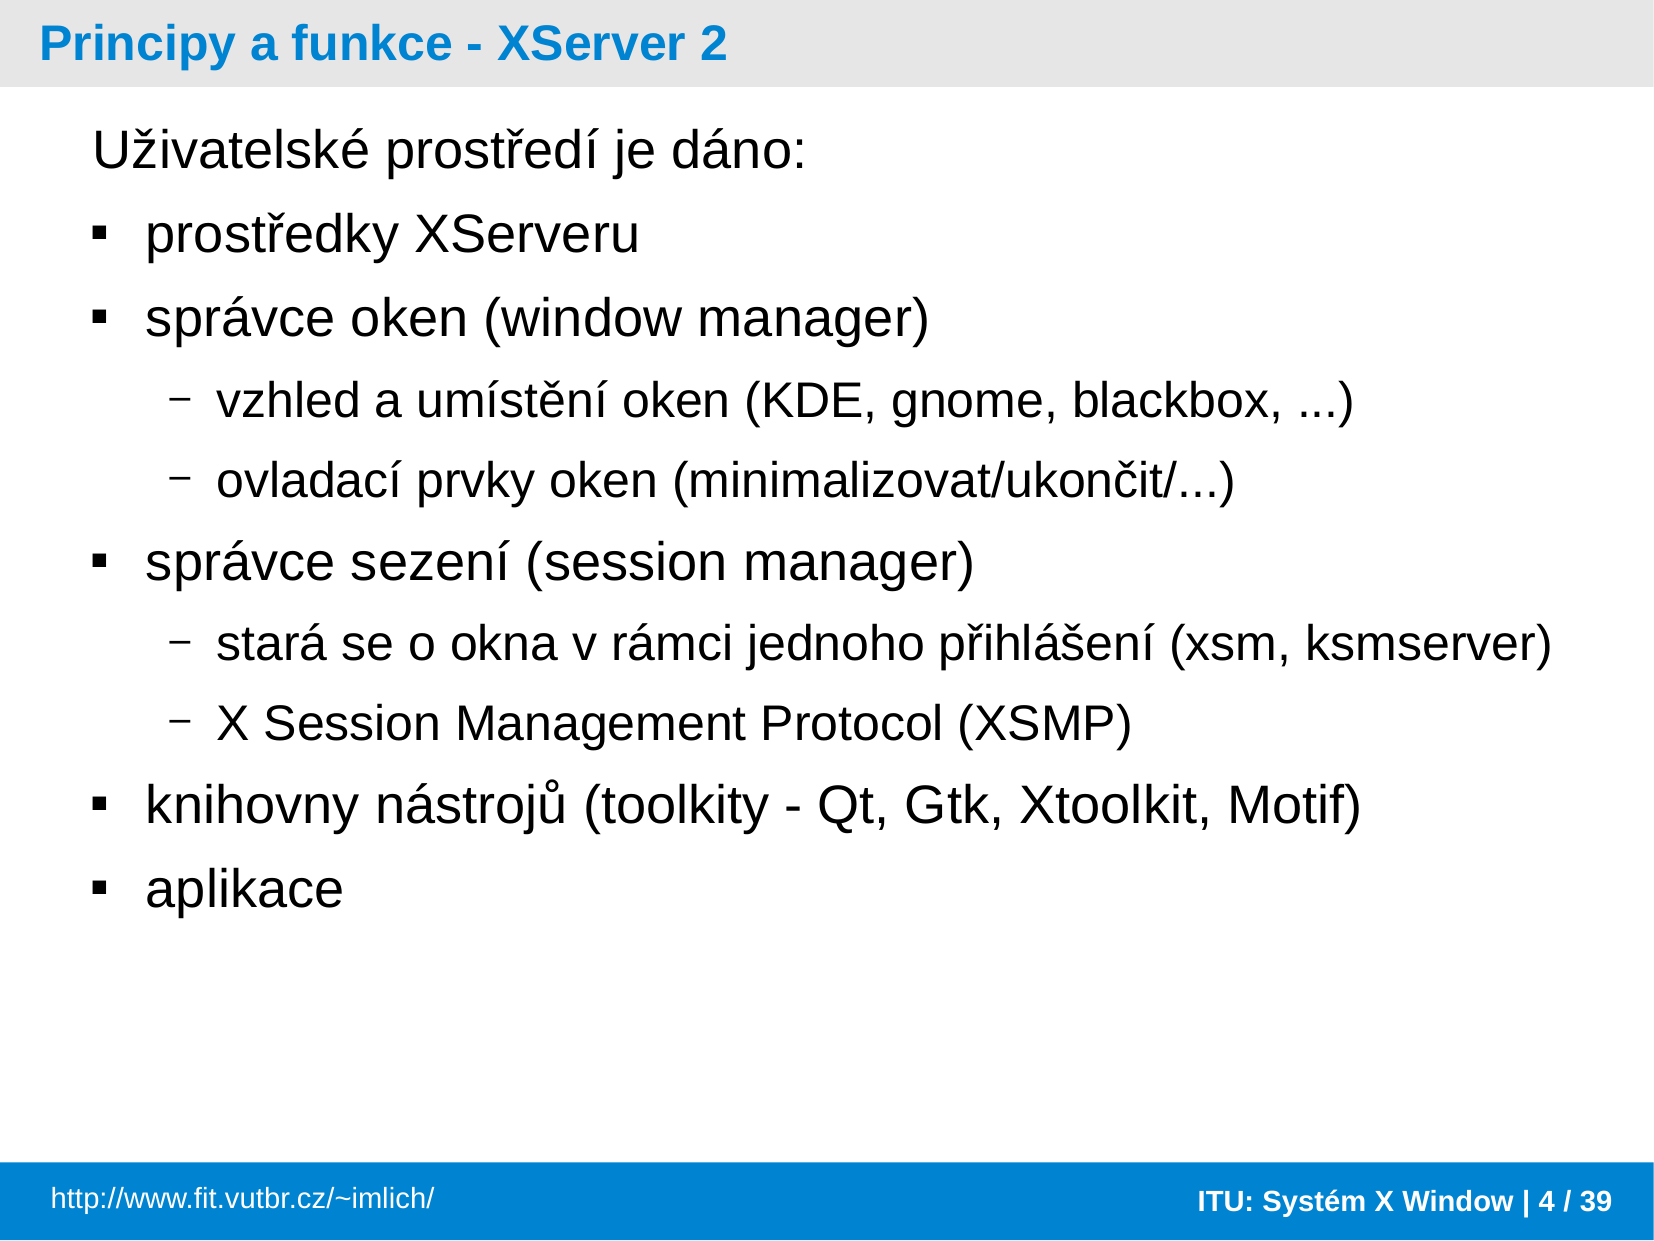

# Principy a funkce - XServer 2
Uživatelské prostředí je dáno:
prostředky XServeru
správce oken (window manager)
vzhled a umístění oken (KDE, gnome, blackbox, ...)
ovladací prvky oken (minimalizovat/ukončit/...)
správce sezení (session manager)
stará se o okna v rámci jednoho přihlášení (xsm, ksmserver)
X Session Management Protocol (XSMP)
knihovny nástrojů (toolkity - Qt, Gtk, Xtoolkit, Motif)
aplikace